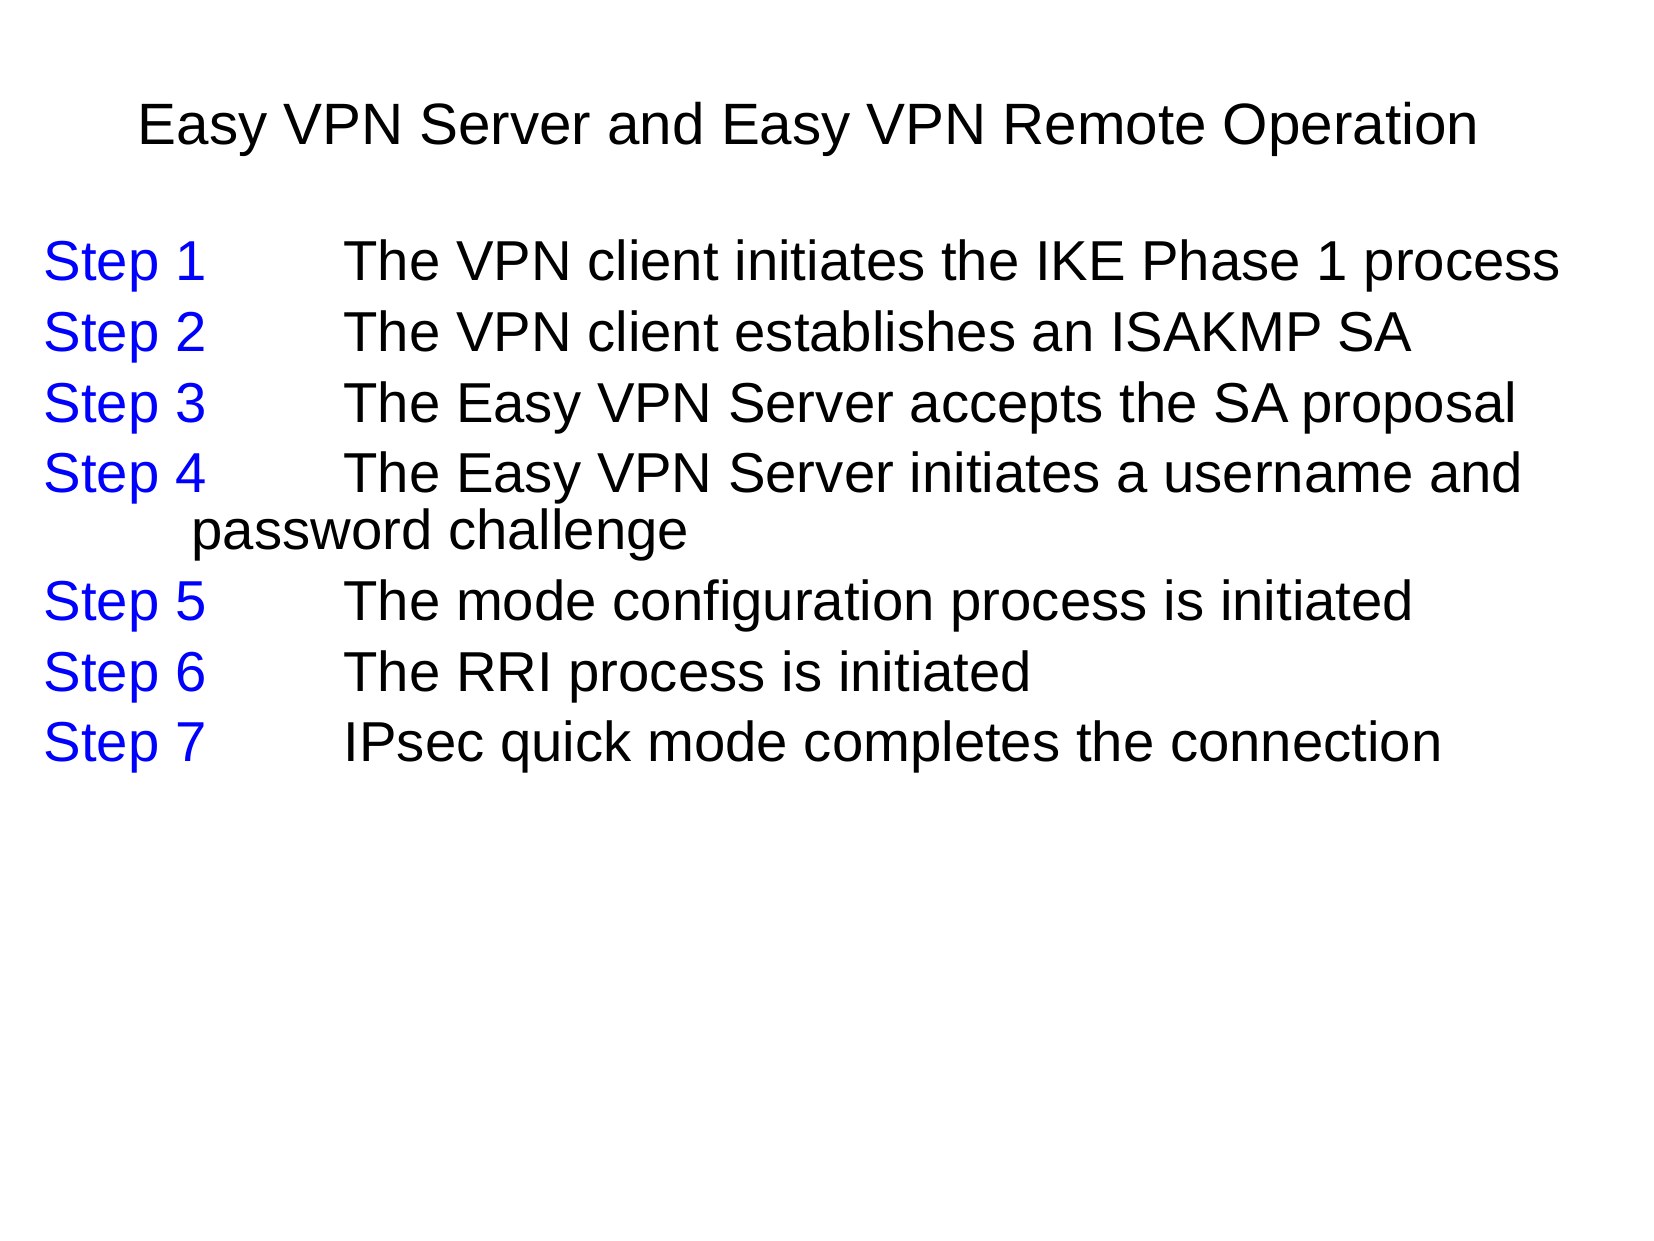

# Easy VPN Server and Easy VPN Remote Operation
Step 1	The VPN client initiates the IKE Phase 1 process
Step 2	The VPN client establishes an ISAKMP SA
Step 3	The Easy VPN Server accepts the SA proposal
Step 4	The Easy VPN Server initiates a username and password challenge
Step 5	The mode configuration process is initiated
Step 6	The RRI process is initiated
Step 7	IPsec quick mode completes the connection